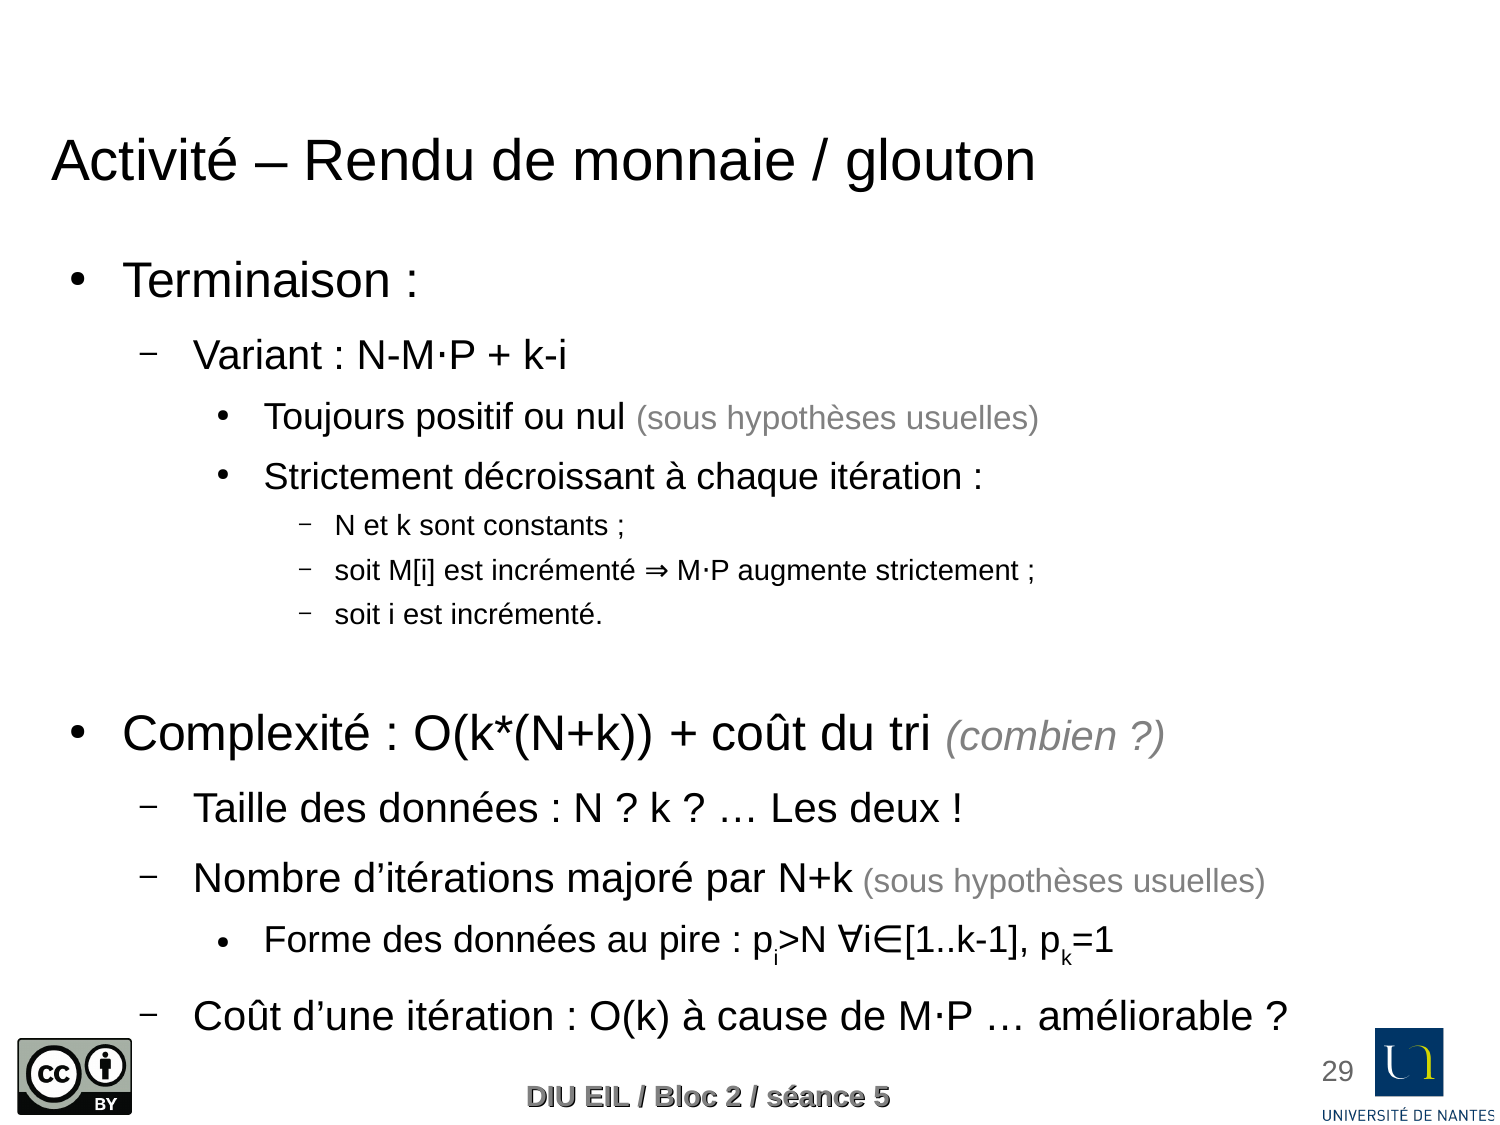

# Activité – Rendu de monnaie / glouton
Terminaison :
Variant : N-M⋅P + k-i
Toujours positif ou nul (sous hypothèses usuelles)
Strictement décroissant à chaque itération :
N et k sont constants ;
soit M[i] est incrémenté ⇒ M⋅P augmente strictement ;
soit i est incrémenté.
Complexité : O(k*(N+k)) + coût du tri (combien ?)
Taille des données : N ? k ? … Les deux !
Nombre d’itérations majoré par N+k (sous hypothèses usuelles)
Forme des données au pire : pi>N ∀i∈[1..k-1], pk=1
Coût d’une itération : O(k) à cause de M⋅P … améliorable ?
29